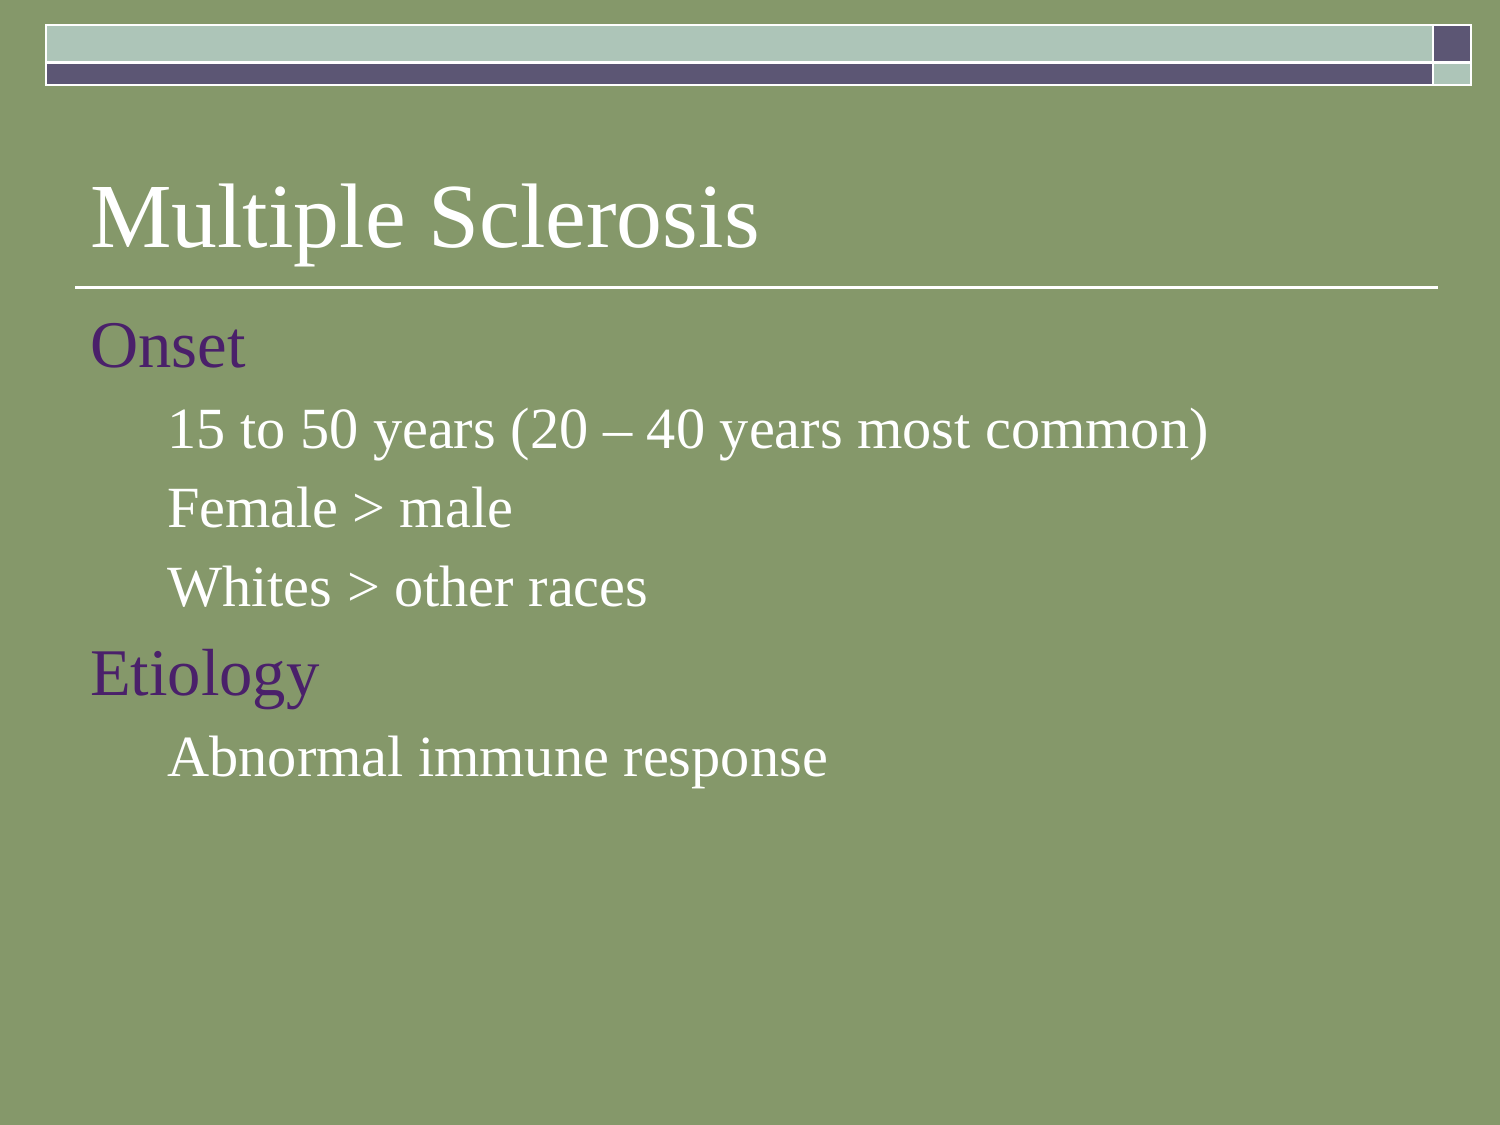

# Multiple Sclerosis
Onset
15 to 50 years (20 – 40 years most common)
Female > male
Whites > other races
Etiology
Abnormal immune response